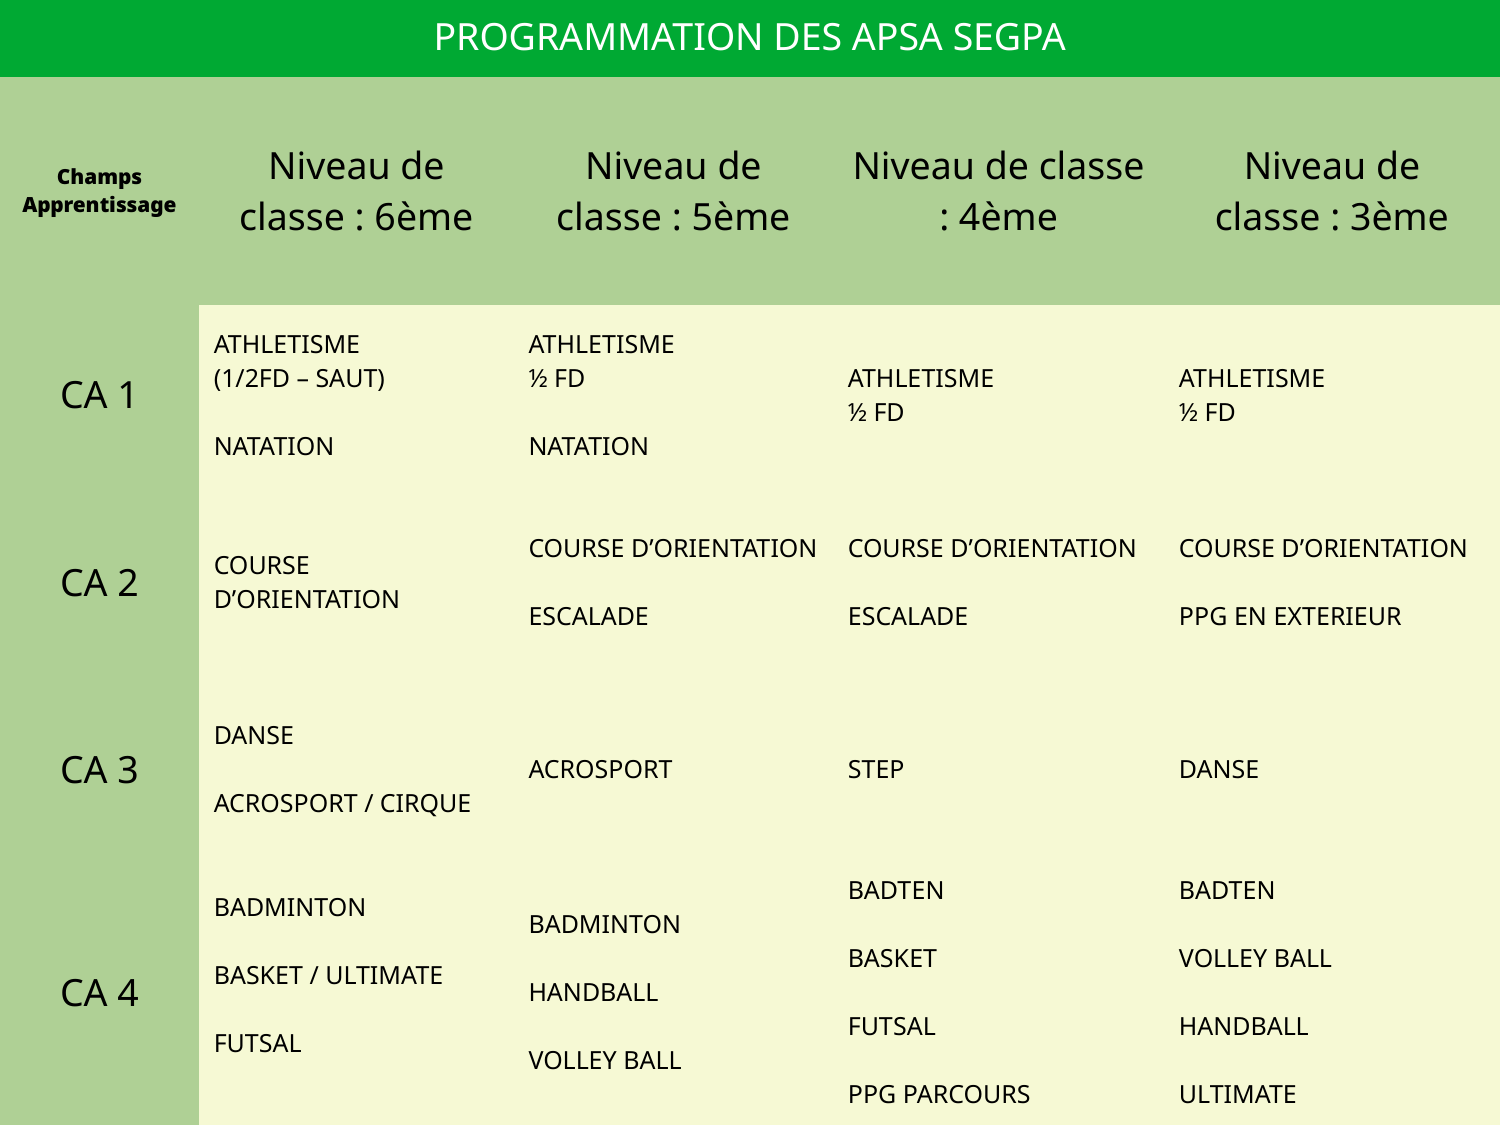

| PROGRAMMATION DES APSA SEGPA | | | | |
| --- | --- | --- | --- | --- |
| Champs Apprentissage | Niveau de classe : 6ème | Niveau de classe : 5ème | Niveau de classe : 4ème | Niveau de classe : 3ème |
| CA 1 | ATHLETISME (1/2FD – SAUT) NATATION | ATHLETISME ½ FD NATATION | ATHLETISME ½ FD | ATHLETISME ½ FD |
| CA 2 | COURSE D’ORIENTATION | COURSE D’ORIENTATION ESCALADE | COURSE D’ORIENTATION ESCALADE | COURSE D’ORIENTATION PPG EN EXTERIEUR |
| CA 3 | DANSE ACROSPORT / CIRQUE | ACROSPORT | STEP | DANSE |
| CA 4 | BADMINTON BASKET / ULTIMATE FUTSAL | BADMINTON HANDBALL VOLLEY BALL | BADTEN BASKET FUTSAL PPG PARCOURS | BADTEN VOLLEY BALL HANDBALL ULTIMATE |